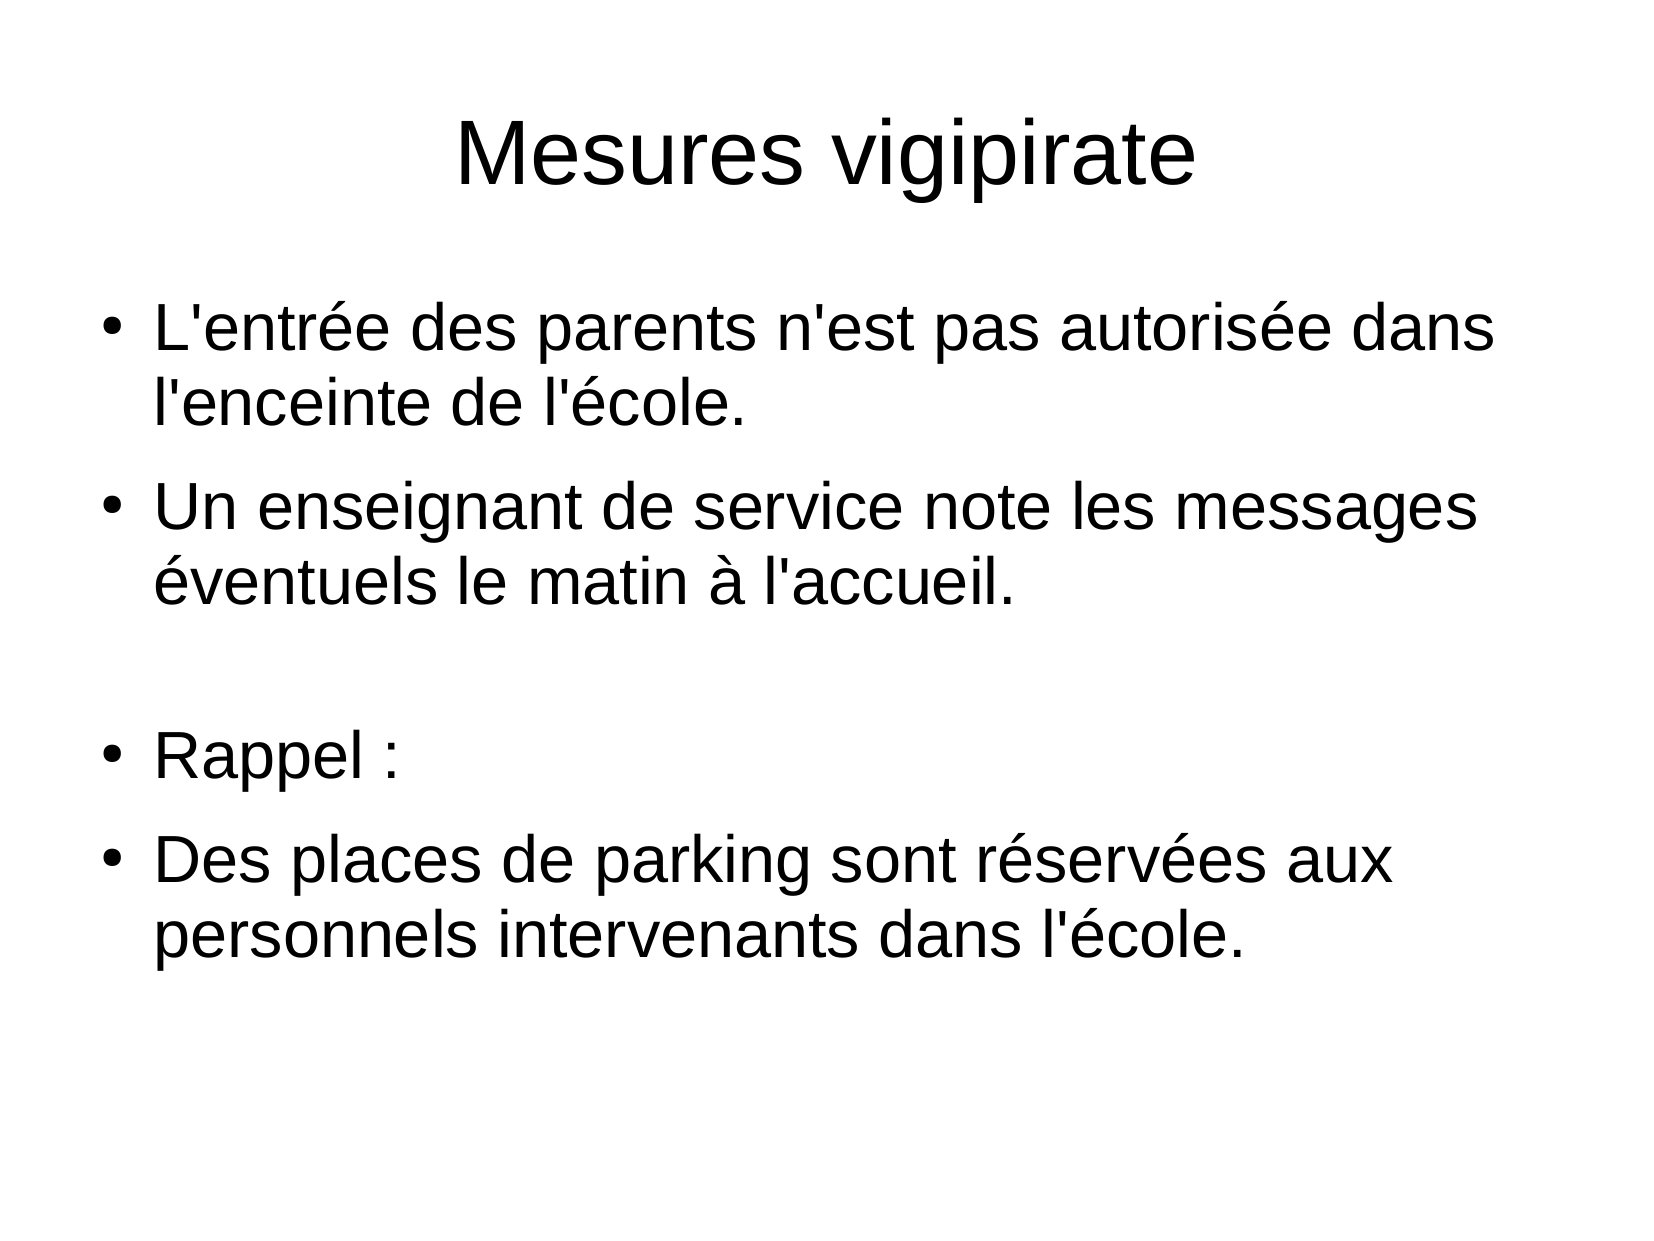

# Mesures vigipirate
L'entrée des parents n'est pas autorisée dans l'enceinte de l'école.
Un enseignant de service note les messages éventuels le matin à l'accueil.
Rappel :
Des places de parking sont réservées aux personnels intervenants dans l'école.